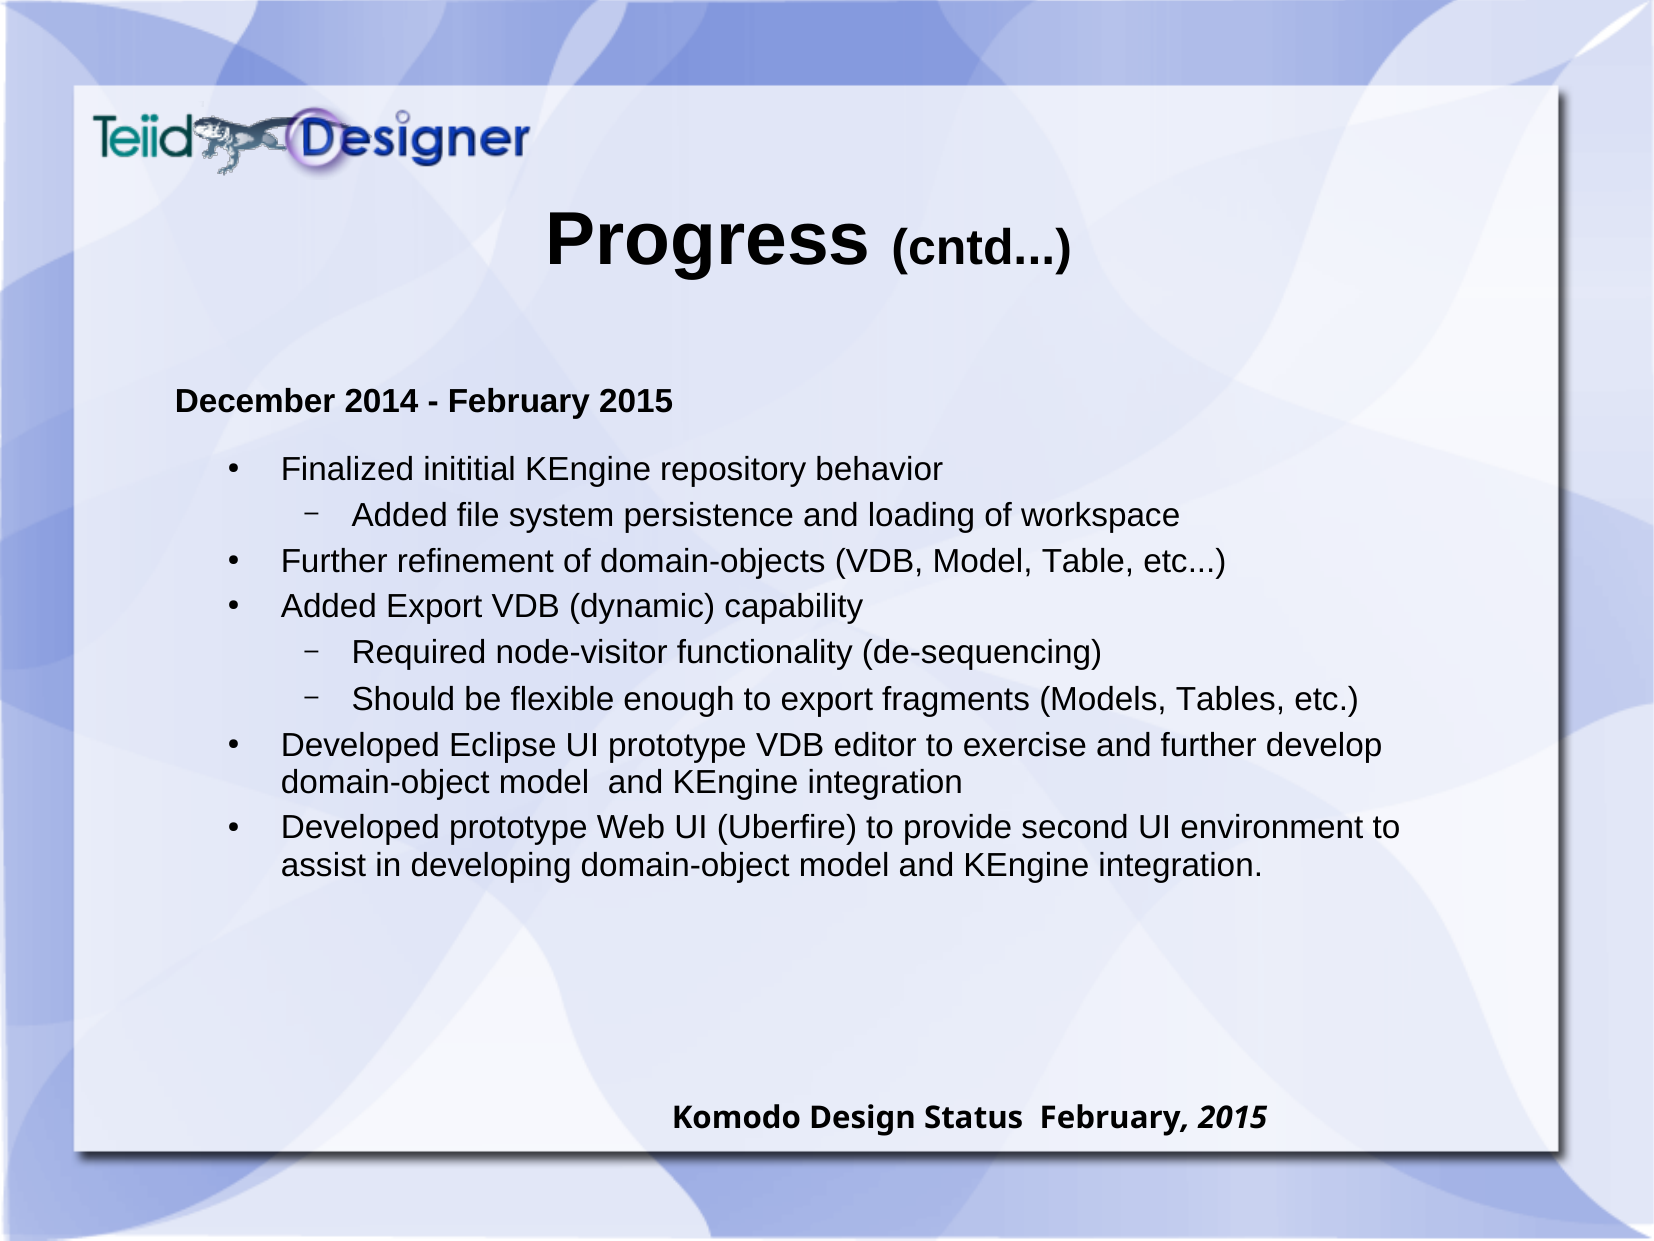

# Progress (cntd...)
December 2014 - February 2015
Finalized inititial KEngine repository behavior
Added file system persistence and loading of workspace
Further refinement of domain-objects (VDB, Model, Table, etc...)
Added Export VDB (dynamic) capability
Required node-visitor functionality (de-sequencing)
Should be flexible enough to export fragments (Models, Tables, etc.)
Developed Eclipse UI prototype VDB editor to exercise and further develop domain-object model and KEngine integration
Developed prototype Web UI (Uberfire) to provide second UI environment to assist in developing domain-object model and KEngine integration.